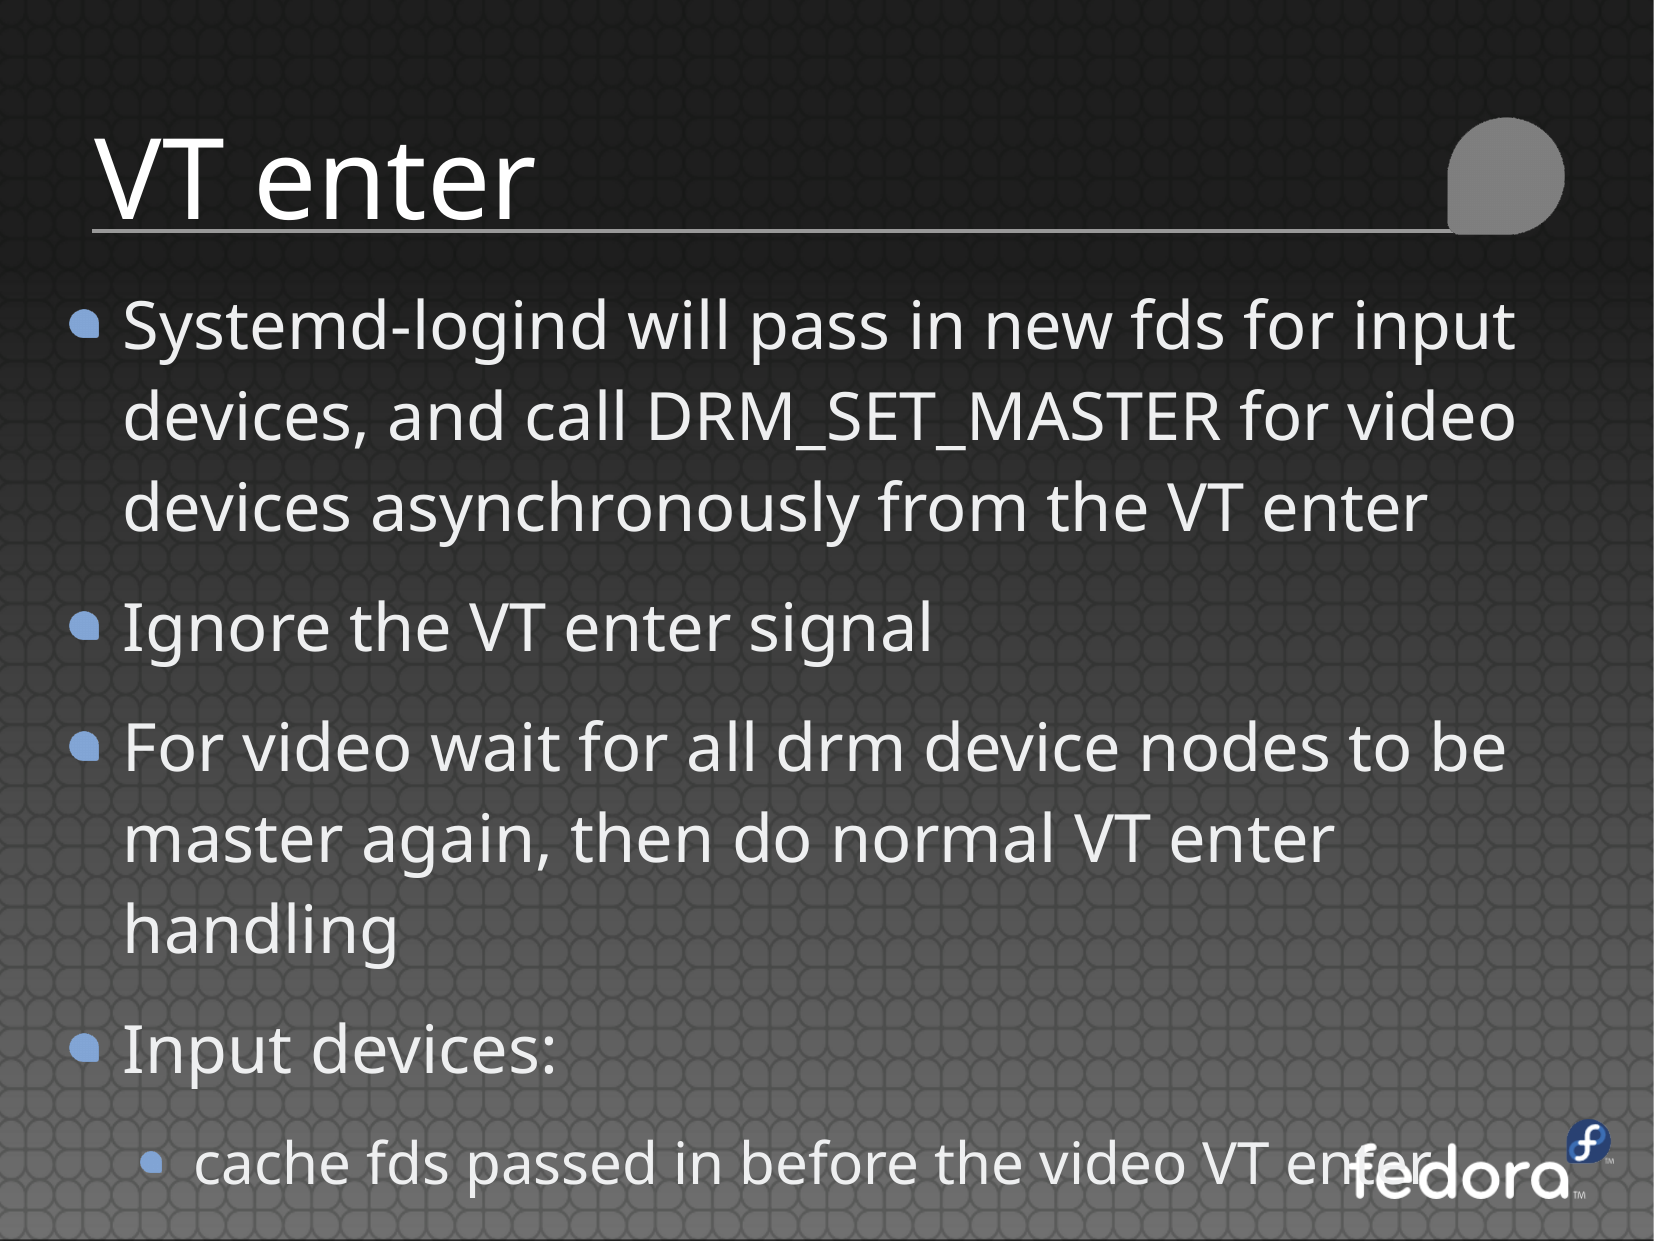

VT enter
# Systemd-logind will pass in new fds for input devices, and call DRM_SET_MASTER for video devices asynchronously from the VT enter
Ignore the VT enter signal
For video wait for all drm device nodes to be master again, then do normal VT enter handling
Input devices:
cache fds passed in before the video VT enter
Re-enable immediately after video VT enter